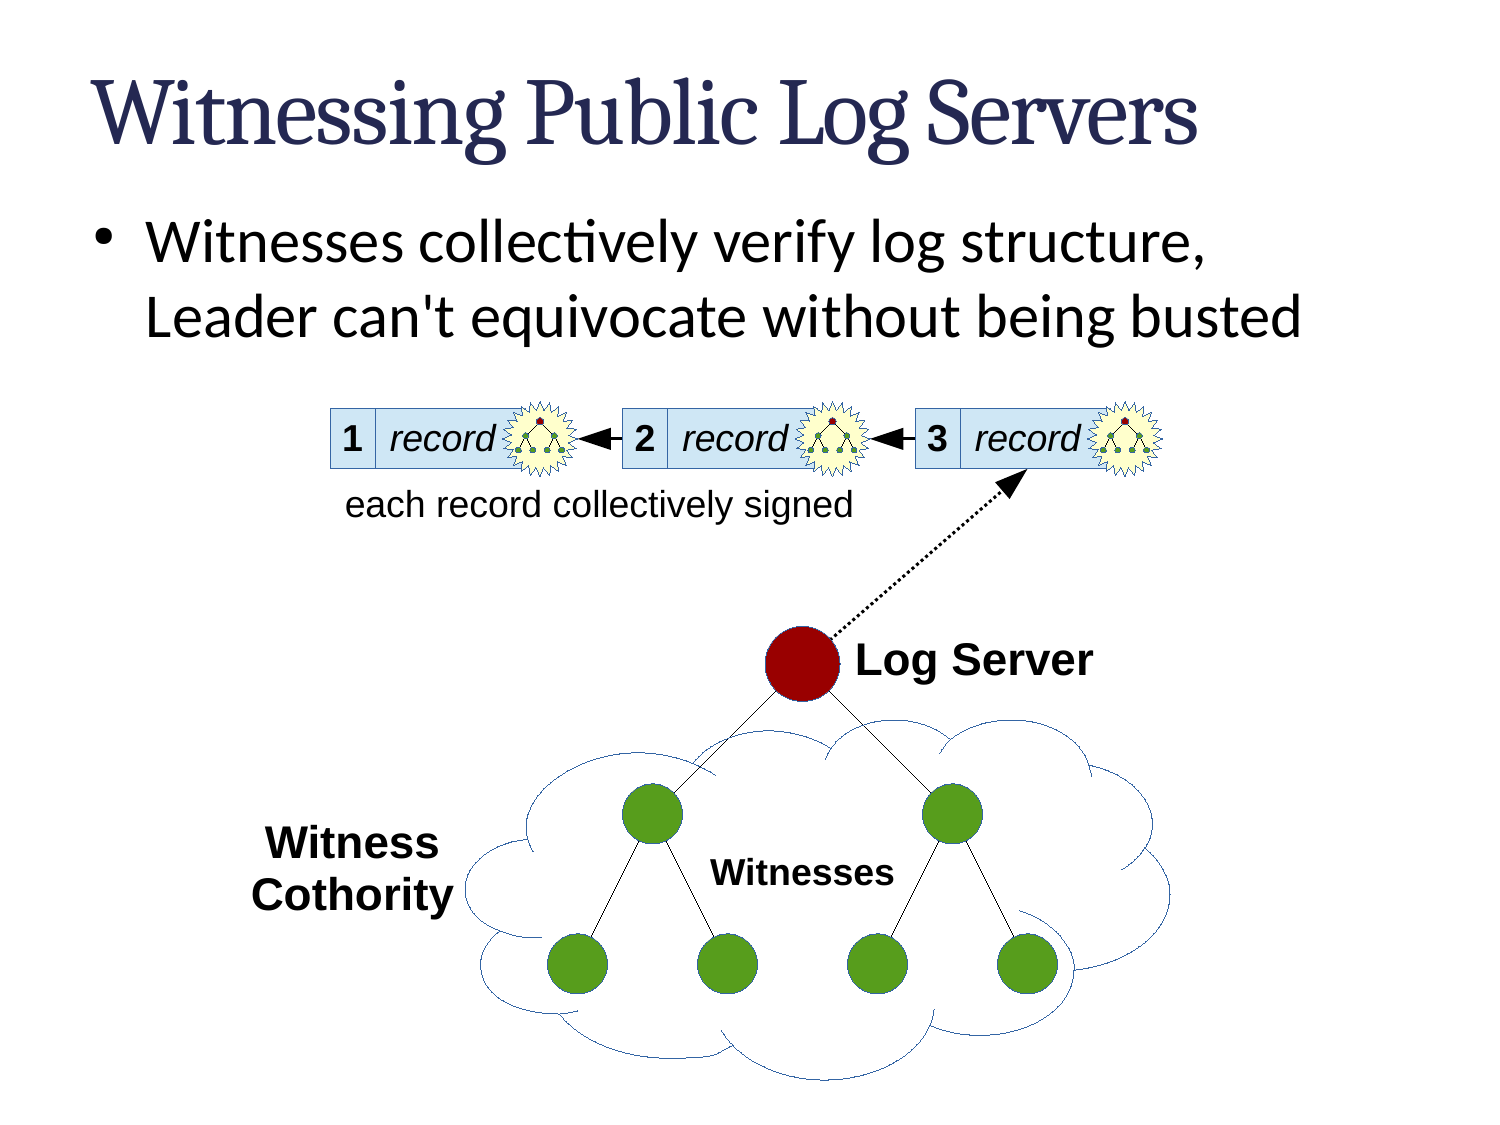

# Witnessing Public Log Servers
Witnesses collectively verify log structure,
Leader can't equivocate without being busted
1
record
2
record
3
record
each record collectively signed
Log Server
Witness
Cothority
Witnesses